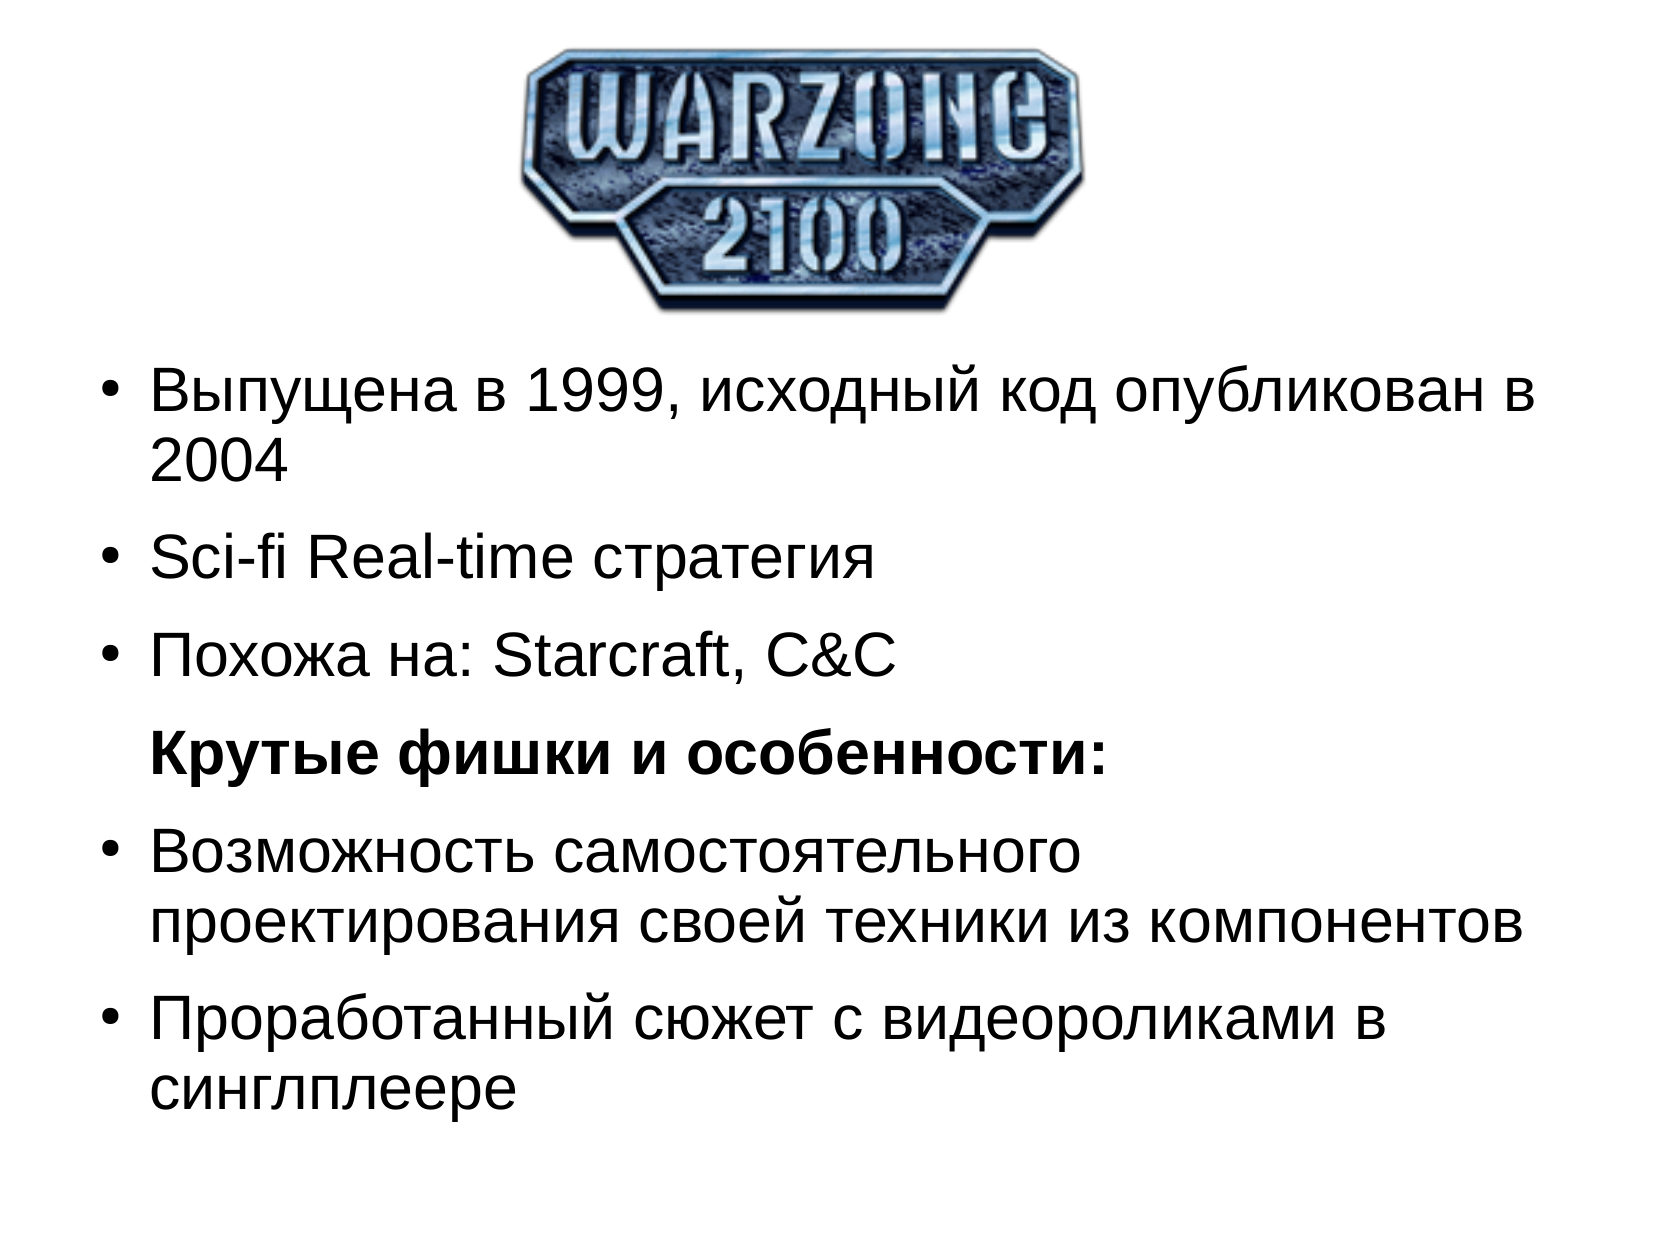

# Выпущена в 1999, исходный код опубликован в 2004
Sci-fi Real-time стратегия
Похожа на: Starcraft, C&C
Крутые фишки и особенности:
Возможность самостоятельного проектирования своей техники из компонентов
Проработанный сюжет с видеороликами в синглплеере